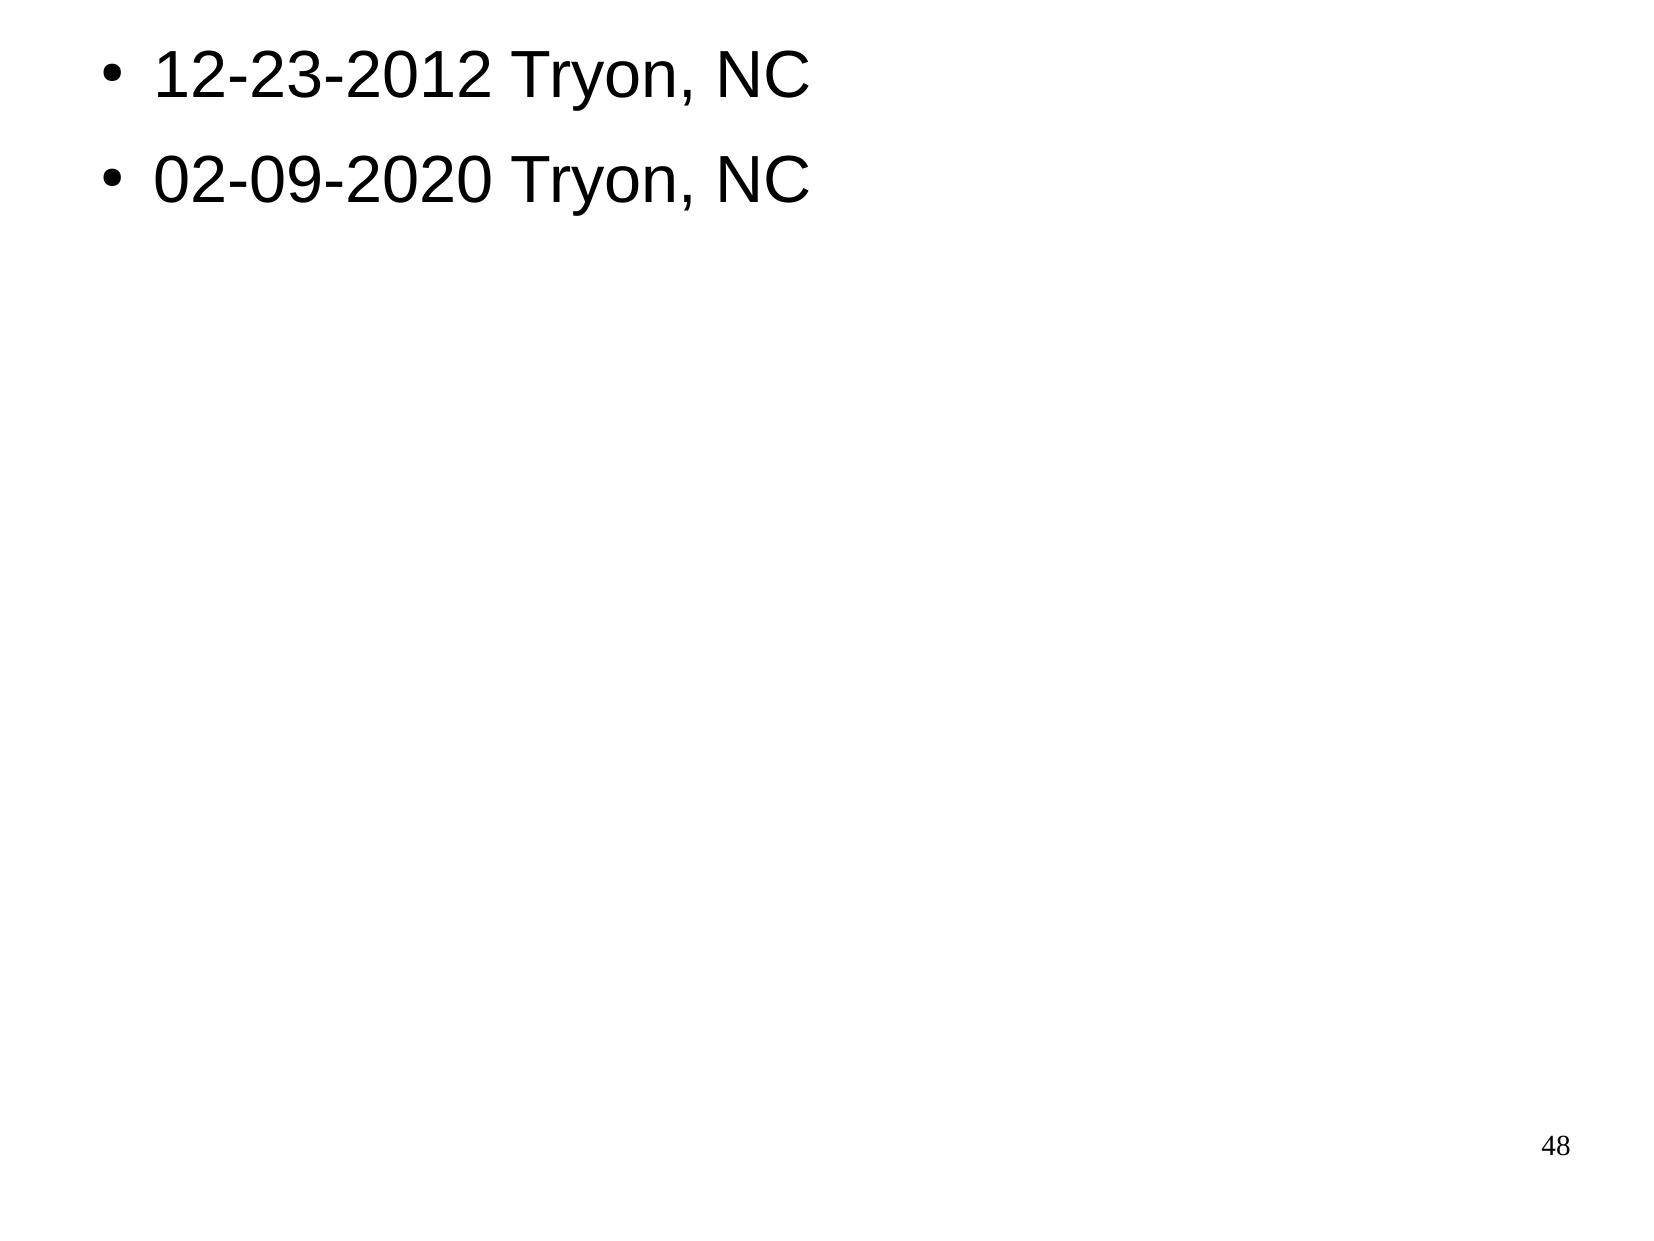

# 12-23-2012 Tryon, NC
02-09-2020 Tryon, NC
48